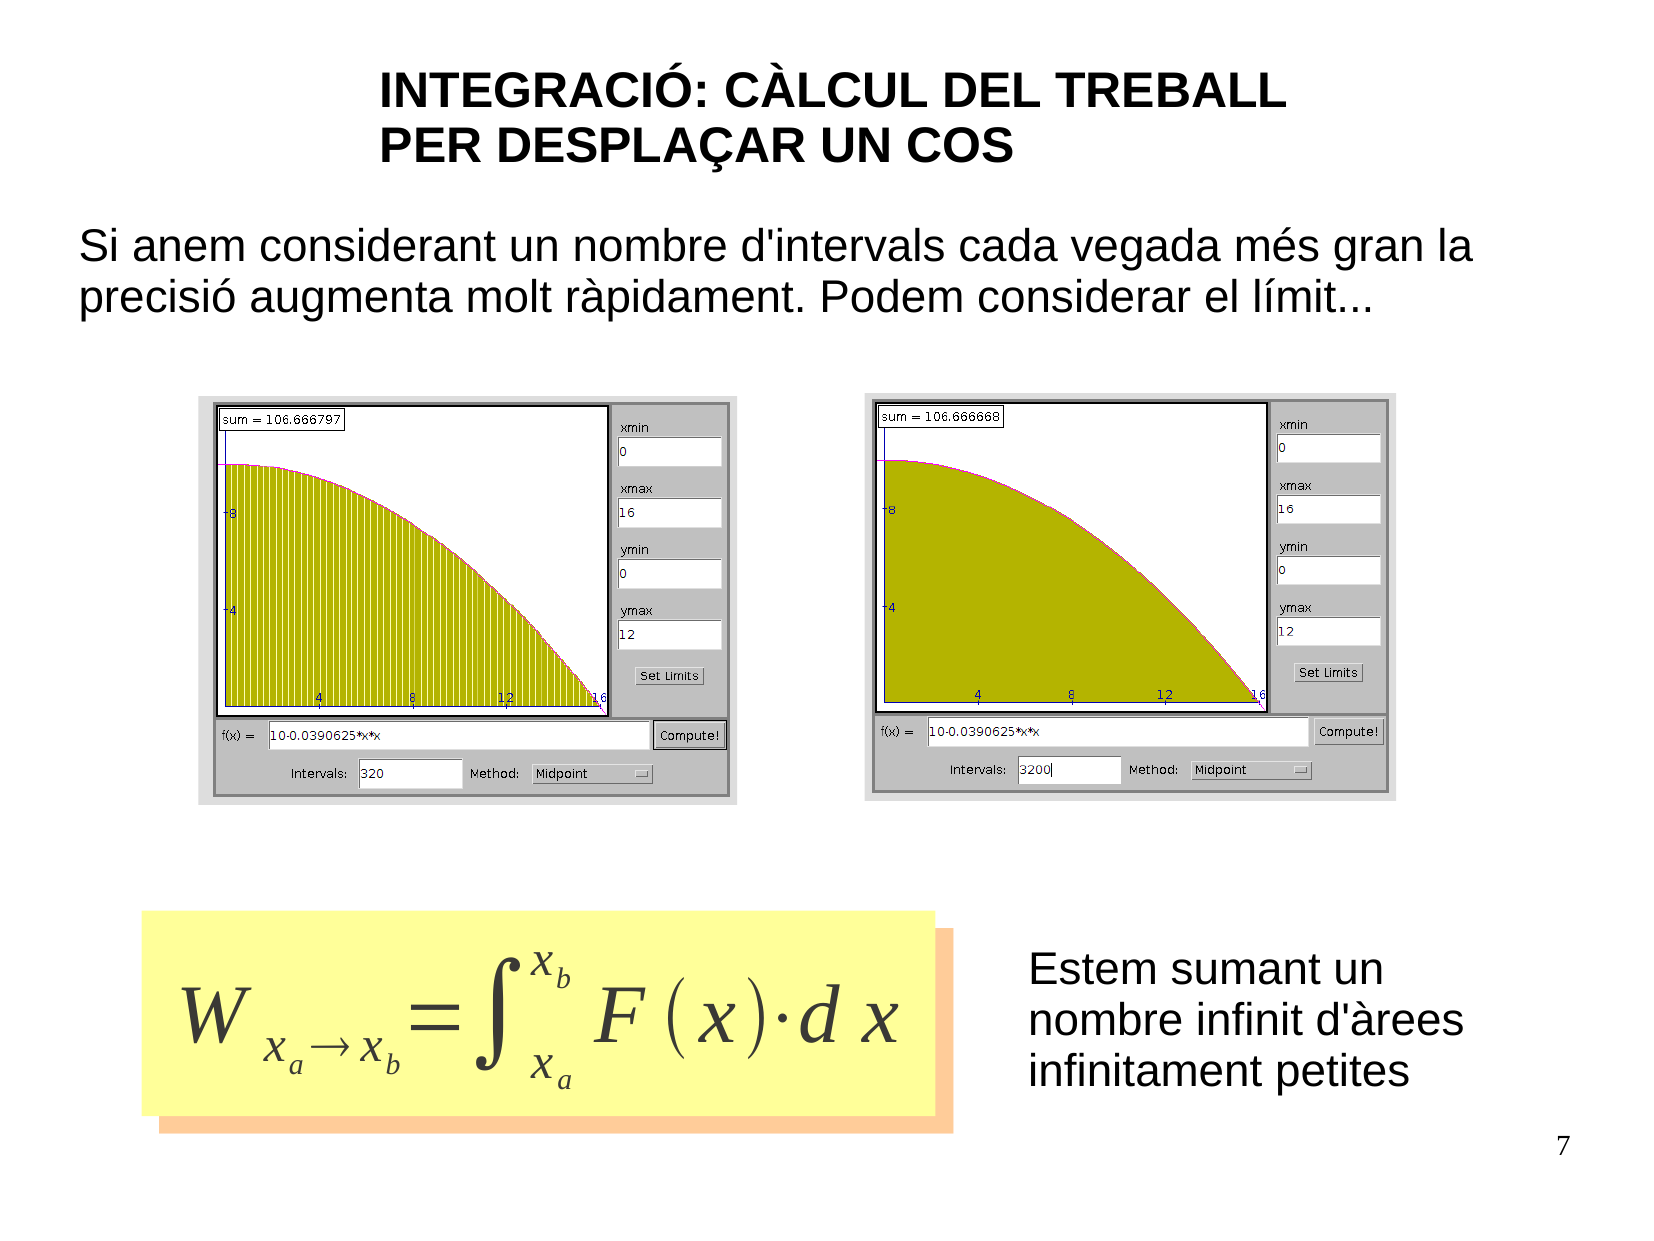

INTEGRACIÓ: CÀLCUL DEL TREBALL PER DESPLAÇAR UN COS
Si anem considerant un nombre d'intervals cada vegada més gran la precisió augmenta molt ràpidament. Podem considerar el límit...
Estem sumant un nombre infinit d'àrees infinitament petites
7